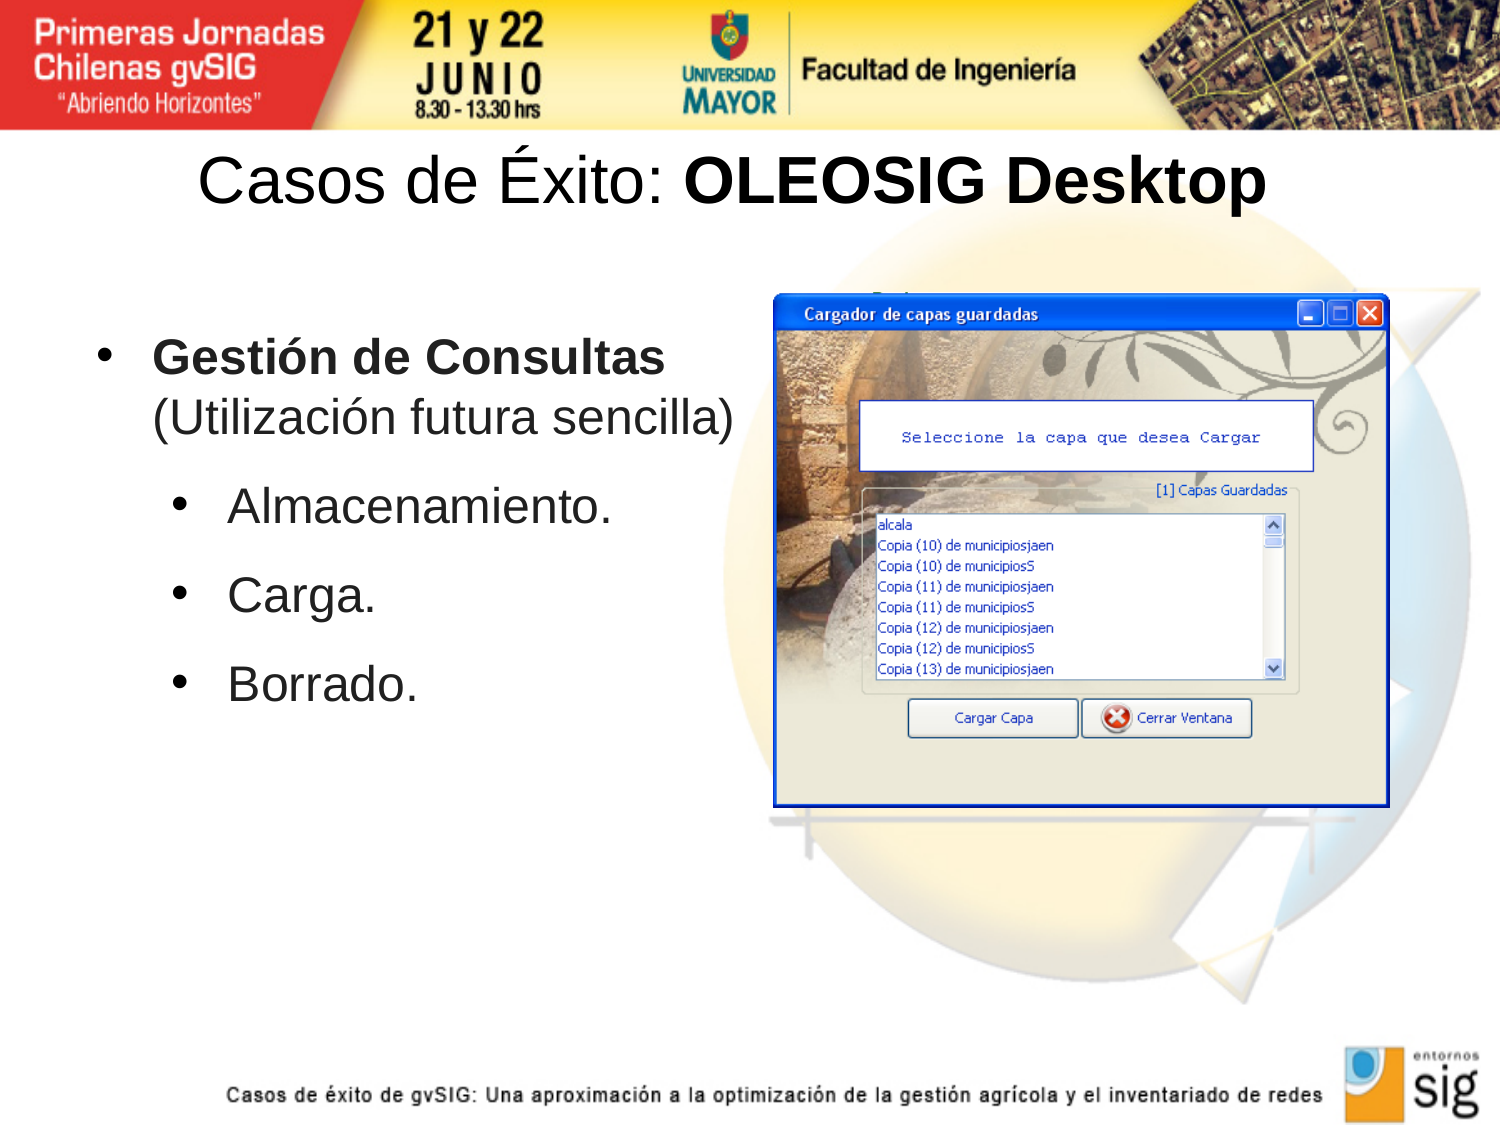

# Casos de Éxito: OLEOSIG Desktop
Gestión de Consultas (Utilización futura sencilla)
Almacenamiento.
Carga.
Borrado.